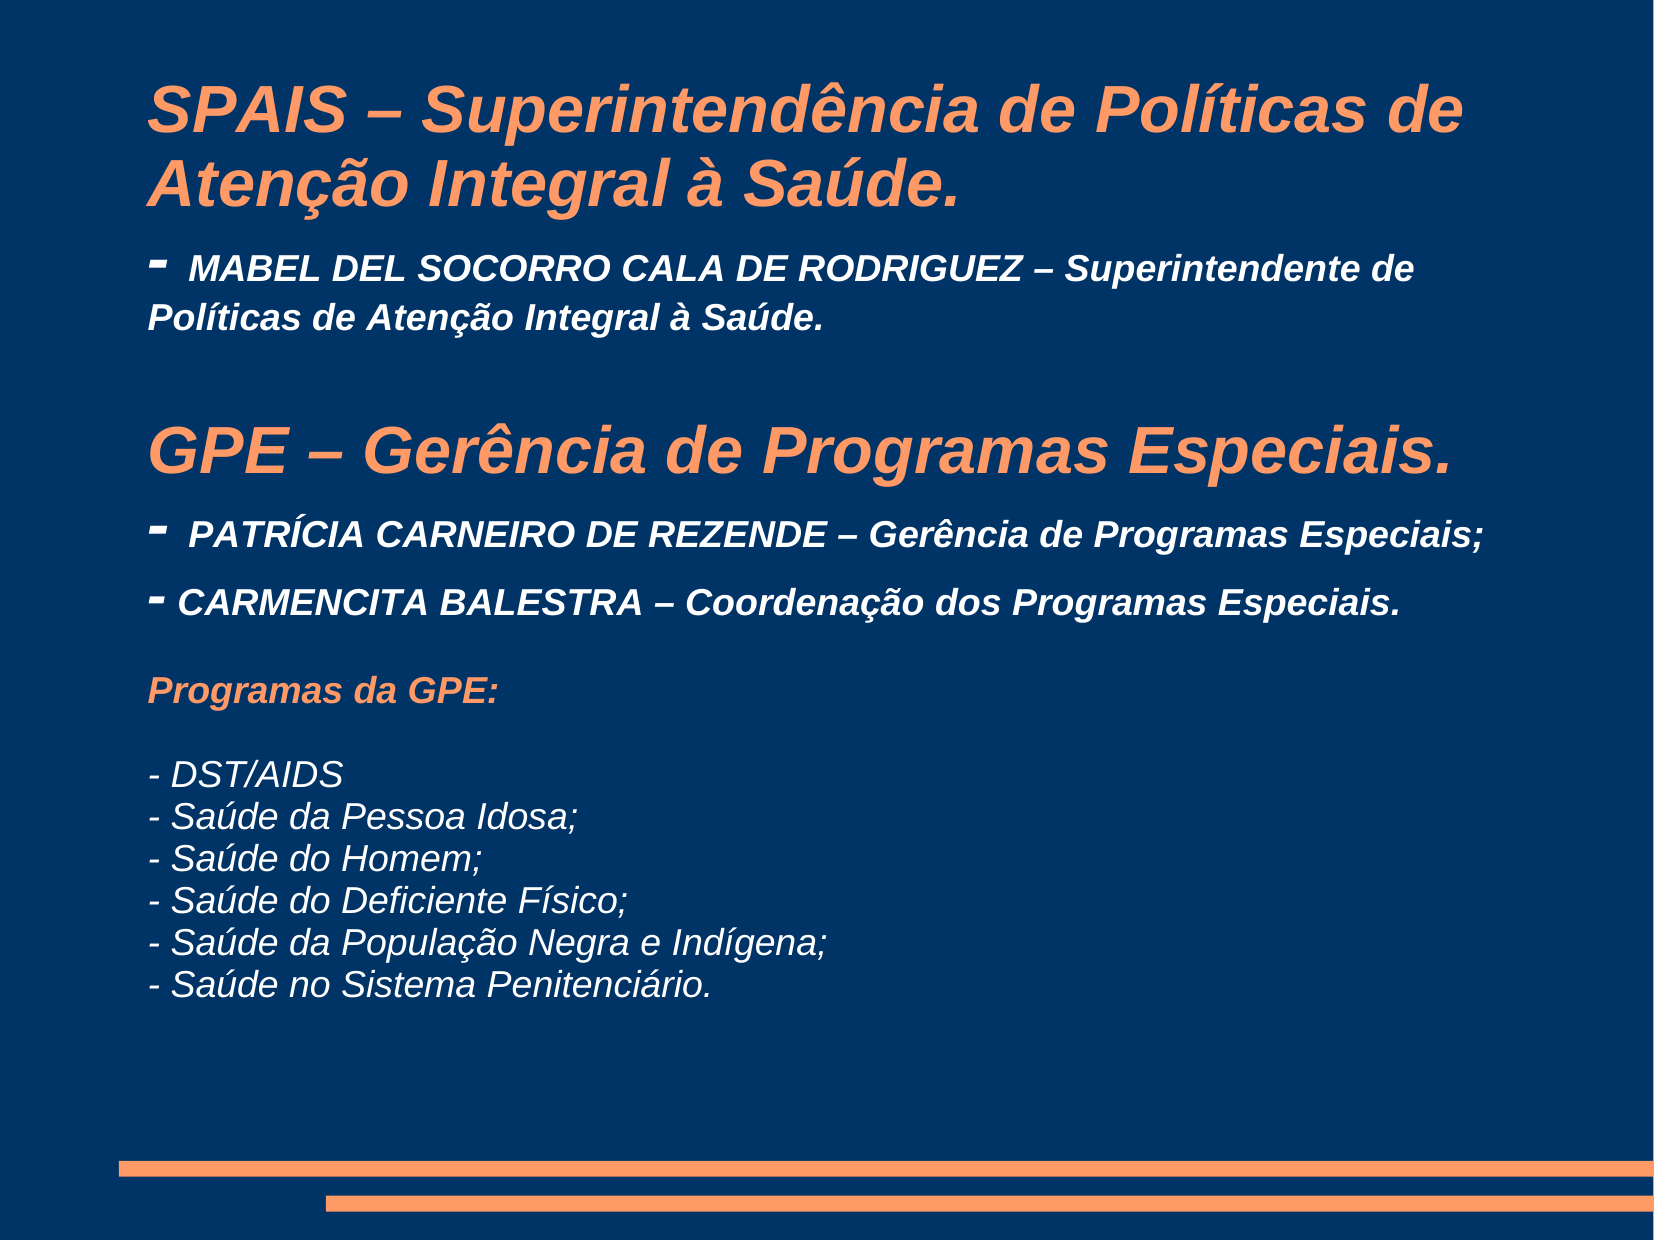

# SPAIS – Superintendência de Políticas de Atenção Integral à Saúde. - MABEL DEL SOCORRO CALA DE RODRIGUEZ – Superintendente de Políticas de Atenção Integral à Saúde. GPE – Gerência de Programas Especiais. - PATRÍCIA CARNEIRO DE REZENDE – Gerência de Programas Especiais; - CARMENCITA BALESTRA – Coordenação dos Programas Especiais. Programas da GPE: - DST/AIDS - Saúde da Pessoa Idosa; - Saúde do Homem; - Saúde do Deficiente Físico; - Saúde da População Negra e Indígena; - Saúde no Sistema Penitenciário.